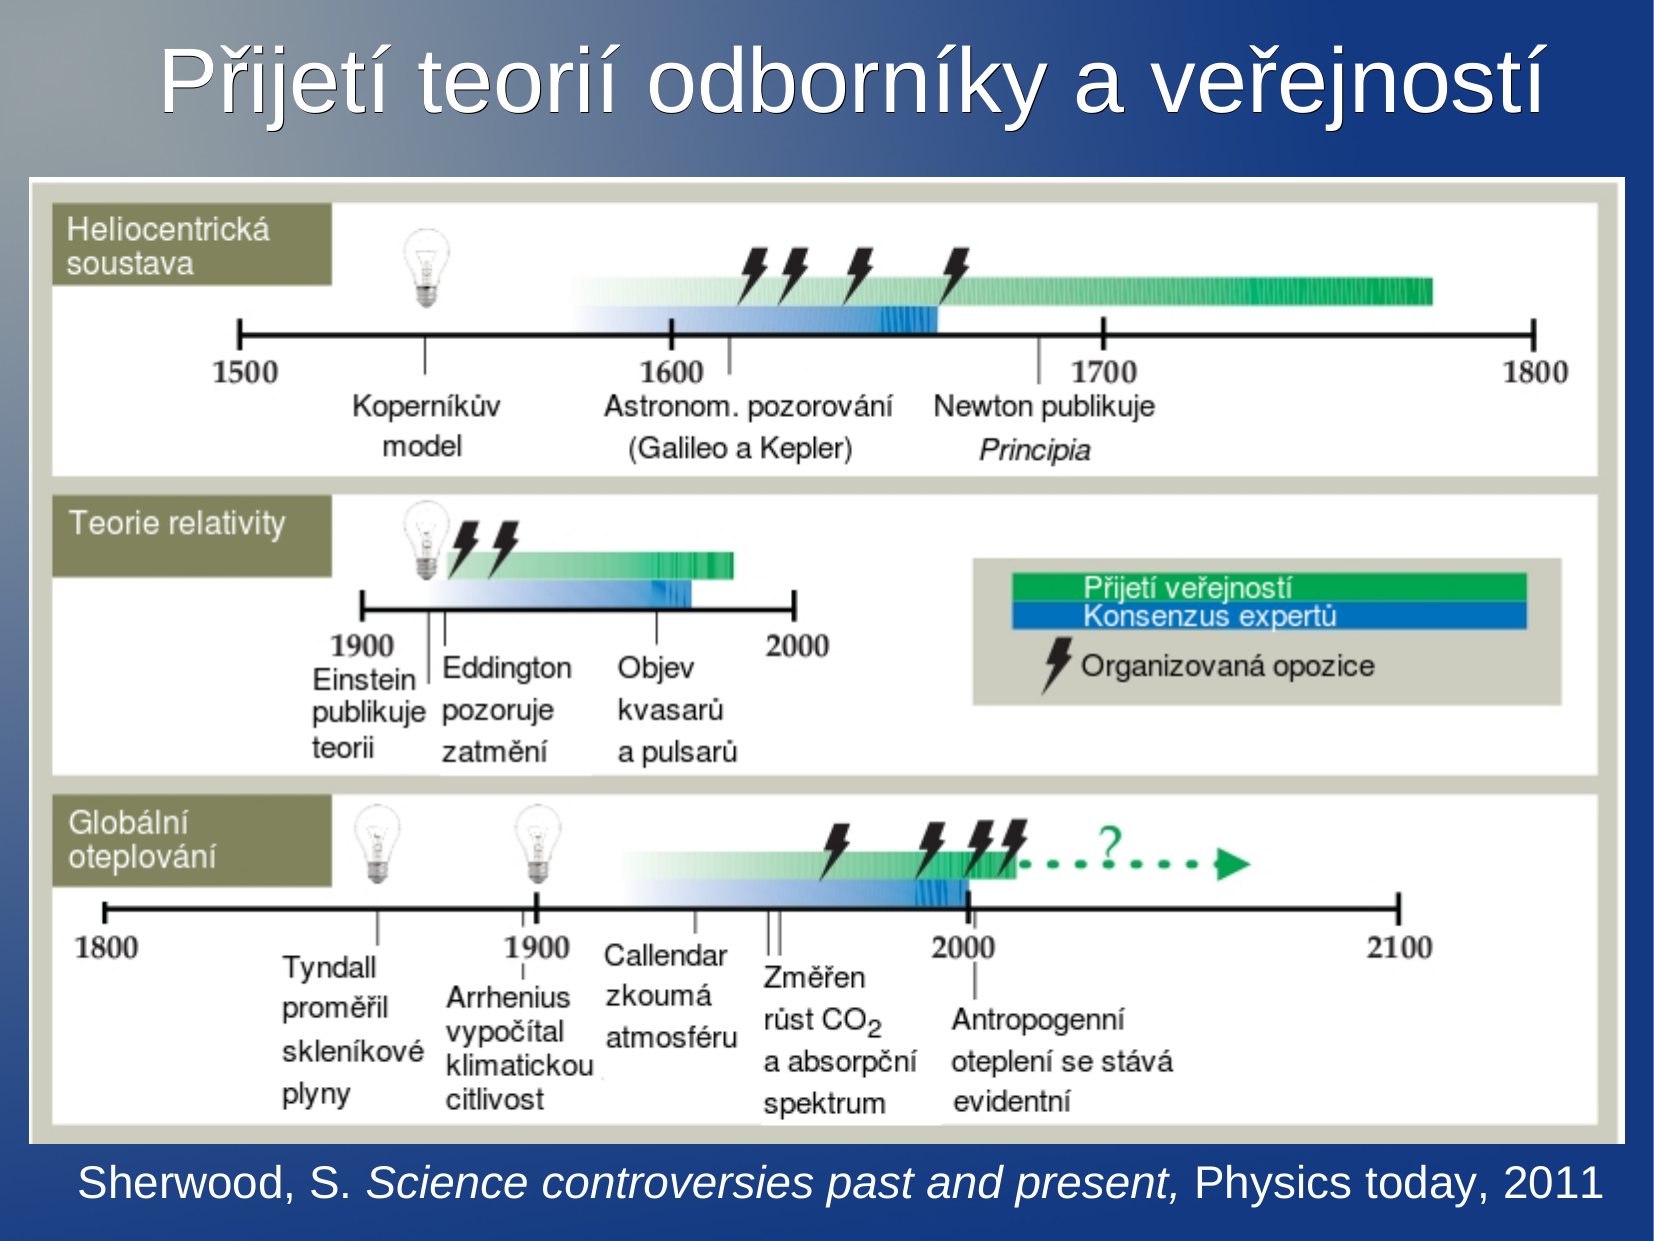

Přijetí teorií odborníky a veřejností
# Sherwood, S. Science controversies past and present, Physics today, 2011